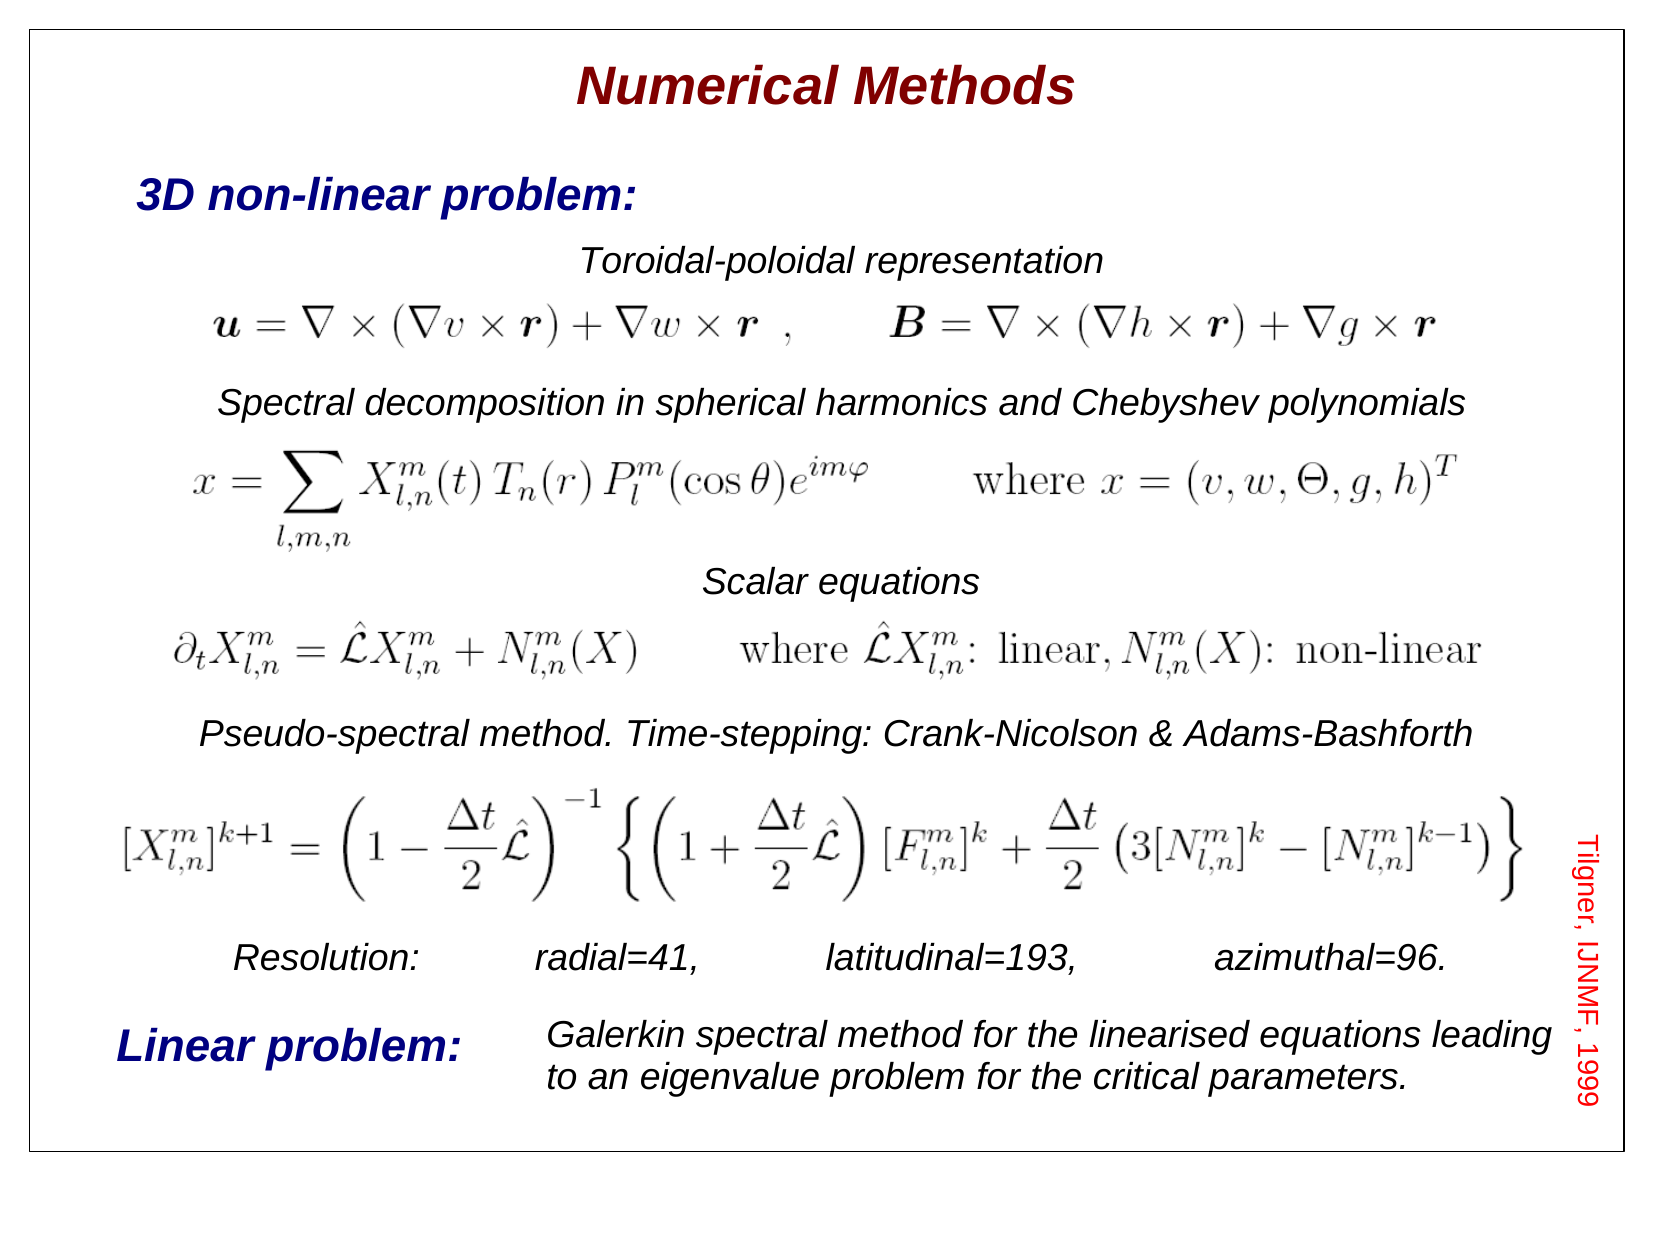

Numerical Methods
3D non-linear problem:
Toroidal-poloidal representation
Spectral decomposition in spherical harmonics and Chebyshev polynomials
Scalar equations
Pseudo-spectral method. Time-stepping: Crank-Nicolson & Adams-Bashforth
Tilgner, IJNMF, 1999
Resolution: radial=41, latitudinal=193, azimuthal=96.
Galerkin spectral method for the linearised equations leading
to an eigenvalue problem for the critical parameters.
Linear problem: